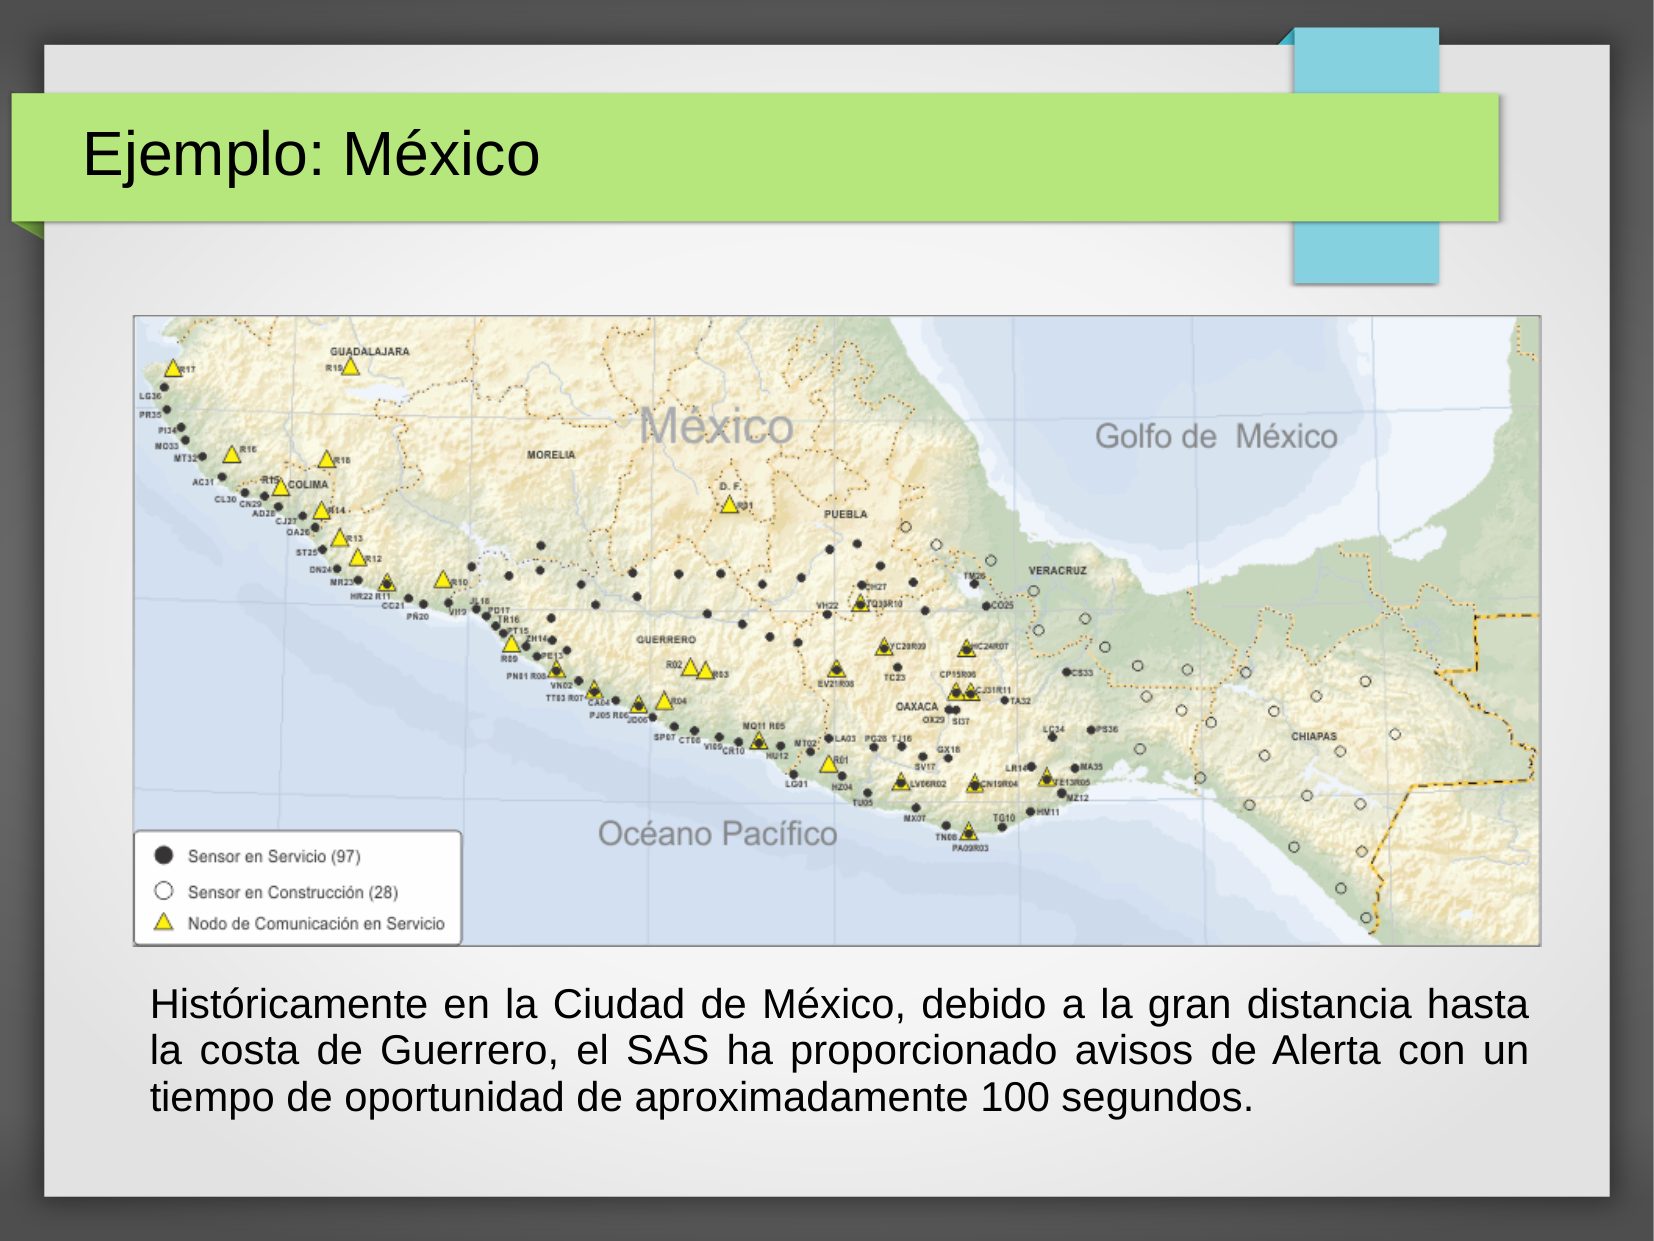

# Ejemplo: México
Históricamente en la Ciudad de México, debido a la gran distancia hasta la costa de Guerrero, el SAS ha proporcionado avisos de Alerta con un tiempo de oportunidad de aproximadamente 100 segundos.